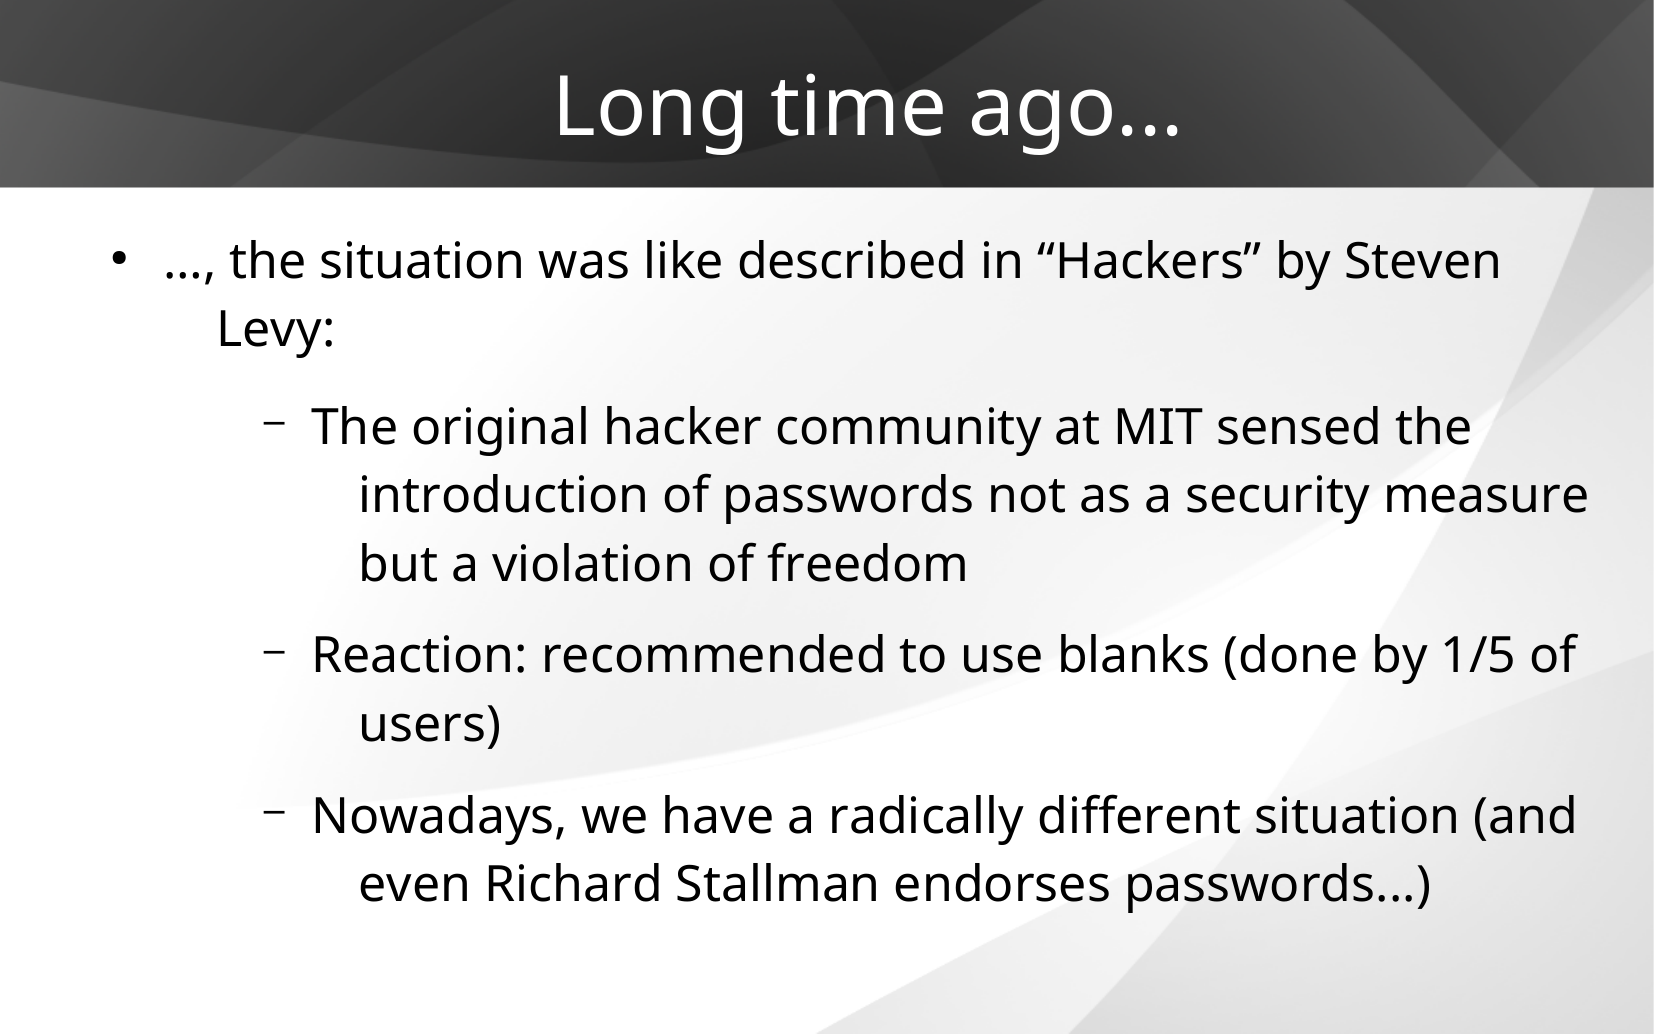

# Long time ago...
…, the situation was like described in “Hackers” by Steven Levy:
The original hacker community at MIT sensed the introduction of passwords not as a security measure but a violation of freedom
Reaction: recommended to use blanks (done by 1/5 of users)
Nowadays, we have a radically different situation (and even Richard Stallman endorses passwords...)